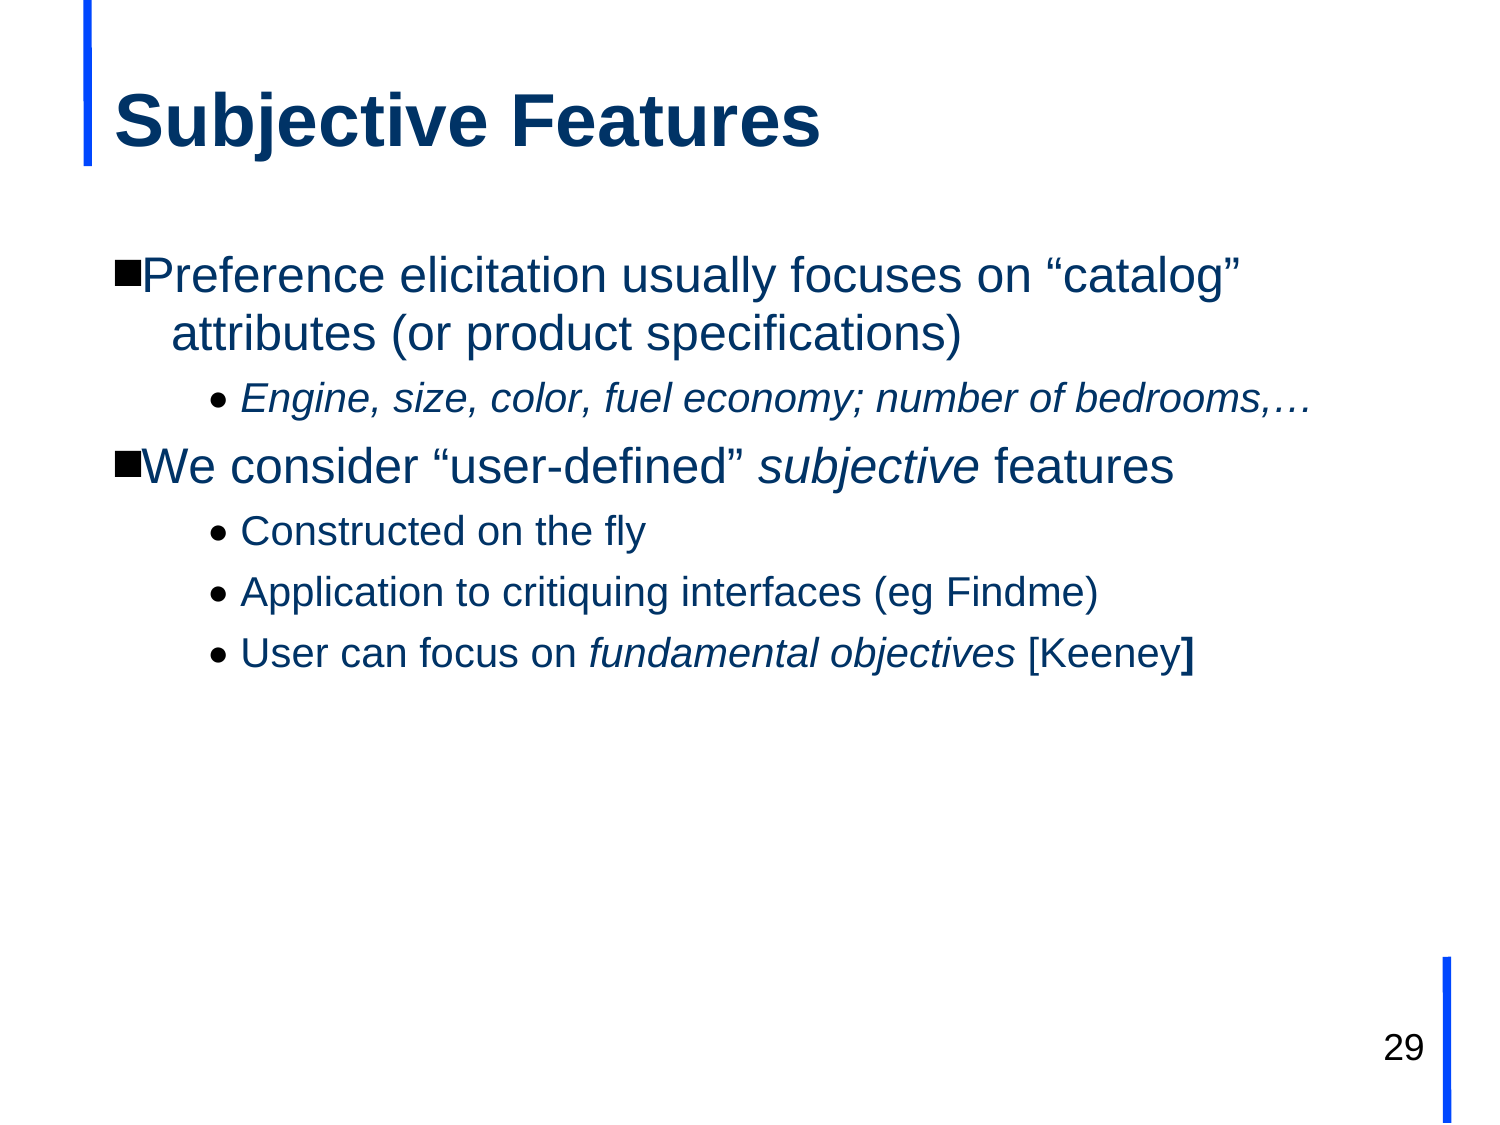

# Subjective Features
Preference elicitation usually focuses on “catalog” attributes (or product specifications)
 Engine, size, color, fuel economy; number of bedrooms,…
We consider “user-defined” subjective features
 Constructed on the fly
 Application to critiquing interfaces (eg Findme)
 User can focus on fundamental objectives [Keeney]
29